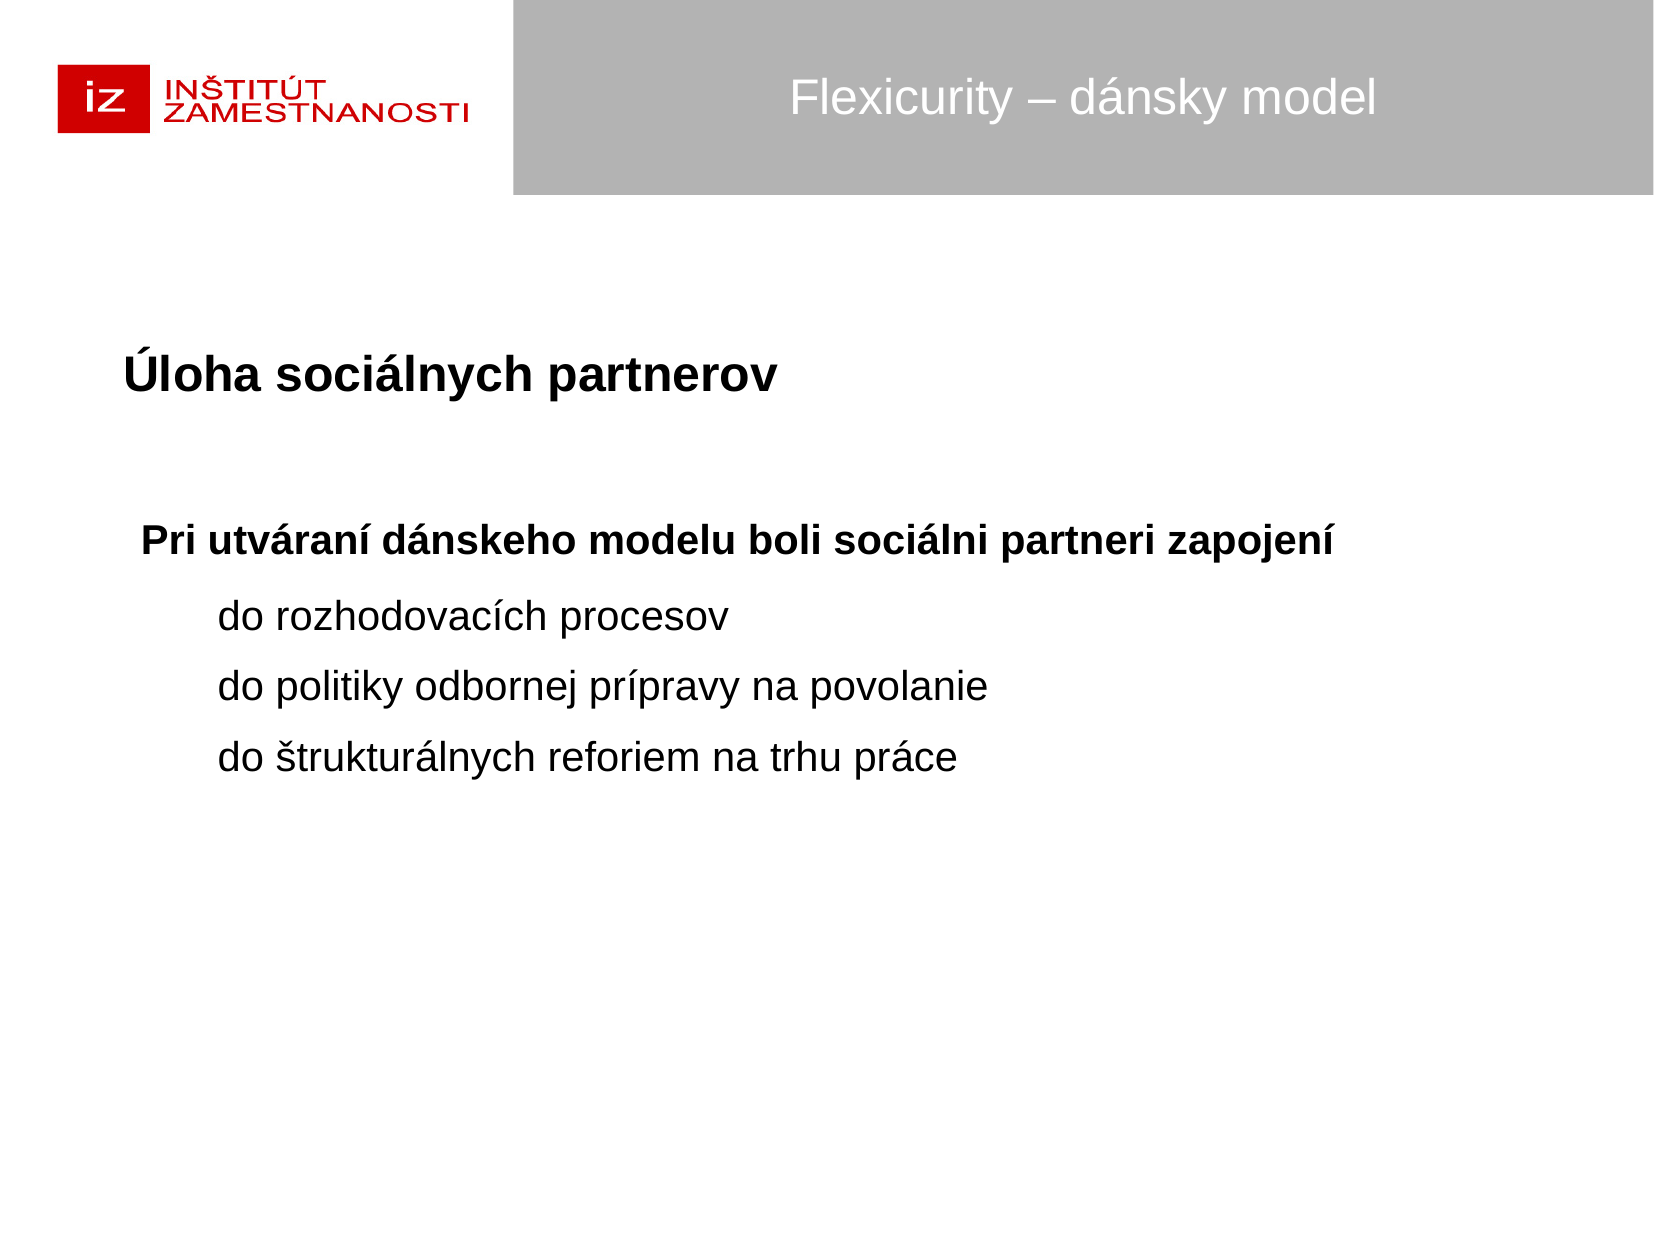

Flexicurity – dánsky model
# Úloha sociálnych partnerov
Pri utváraní dánskeho modelu boli sociálni partneri zapojení
do rozhodovacích procesov
do politiky odbornej prípravy na povolanie
do štrukturálnych reforiem na trhu práce